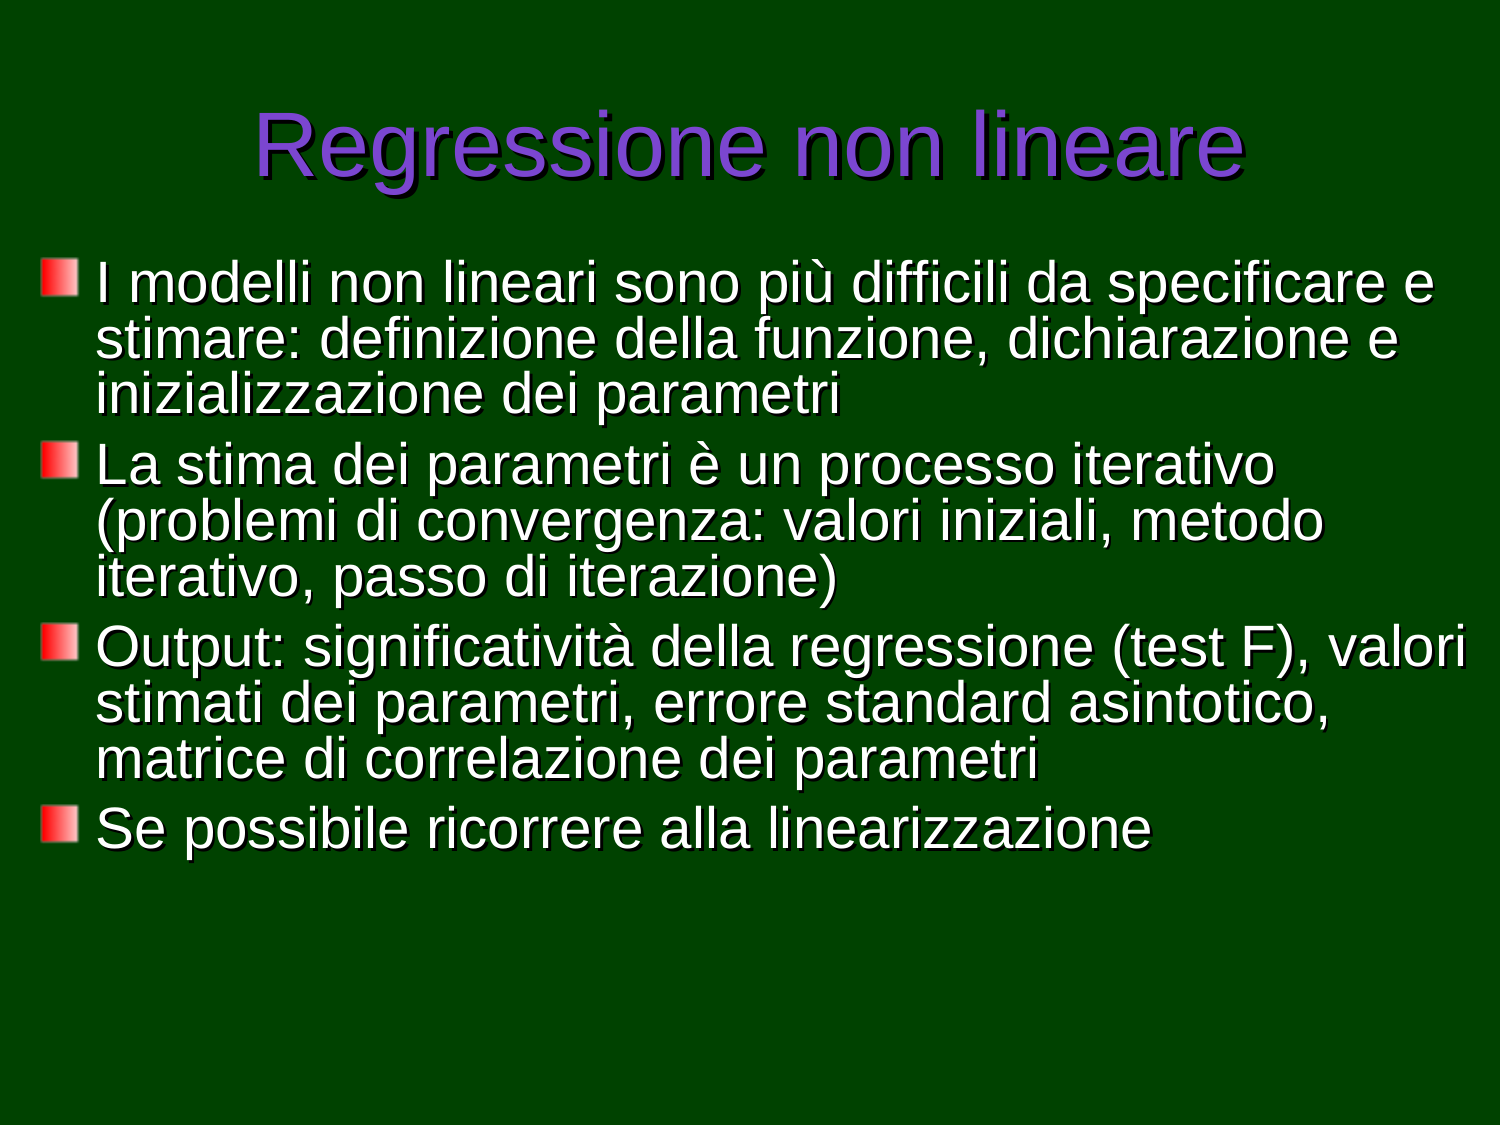

# Regressione non lineare
I modelli non lineari sono più difficili da specificare e stimare: definizione della funzione, dichiarazione e inizializzazione dei parametri
La stima dei parametri è un processo iterativo (problemi di convergenza: valori iniziali, metodo iterativo, passo di iterazione)
Output: significatività della regressione (test F), valori stimati dei parametri, errore standard asintotico, matrice di correlazione dei parametri
Se possibile ricorrere alla linearizzazione